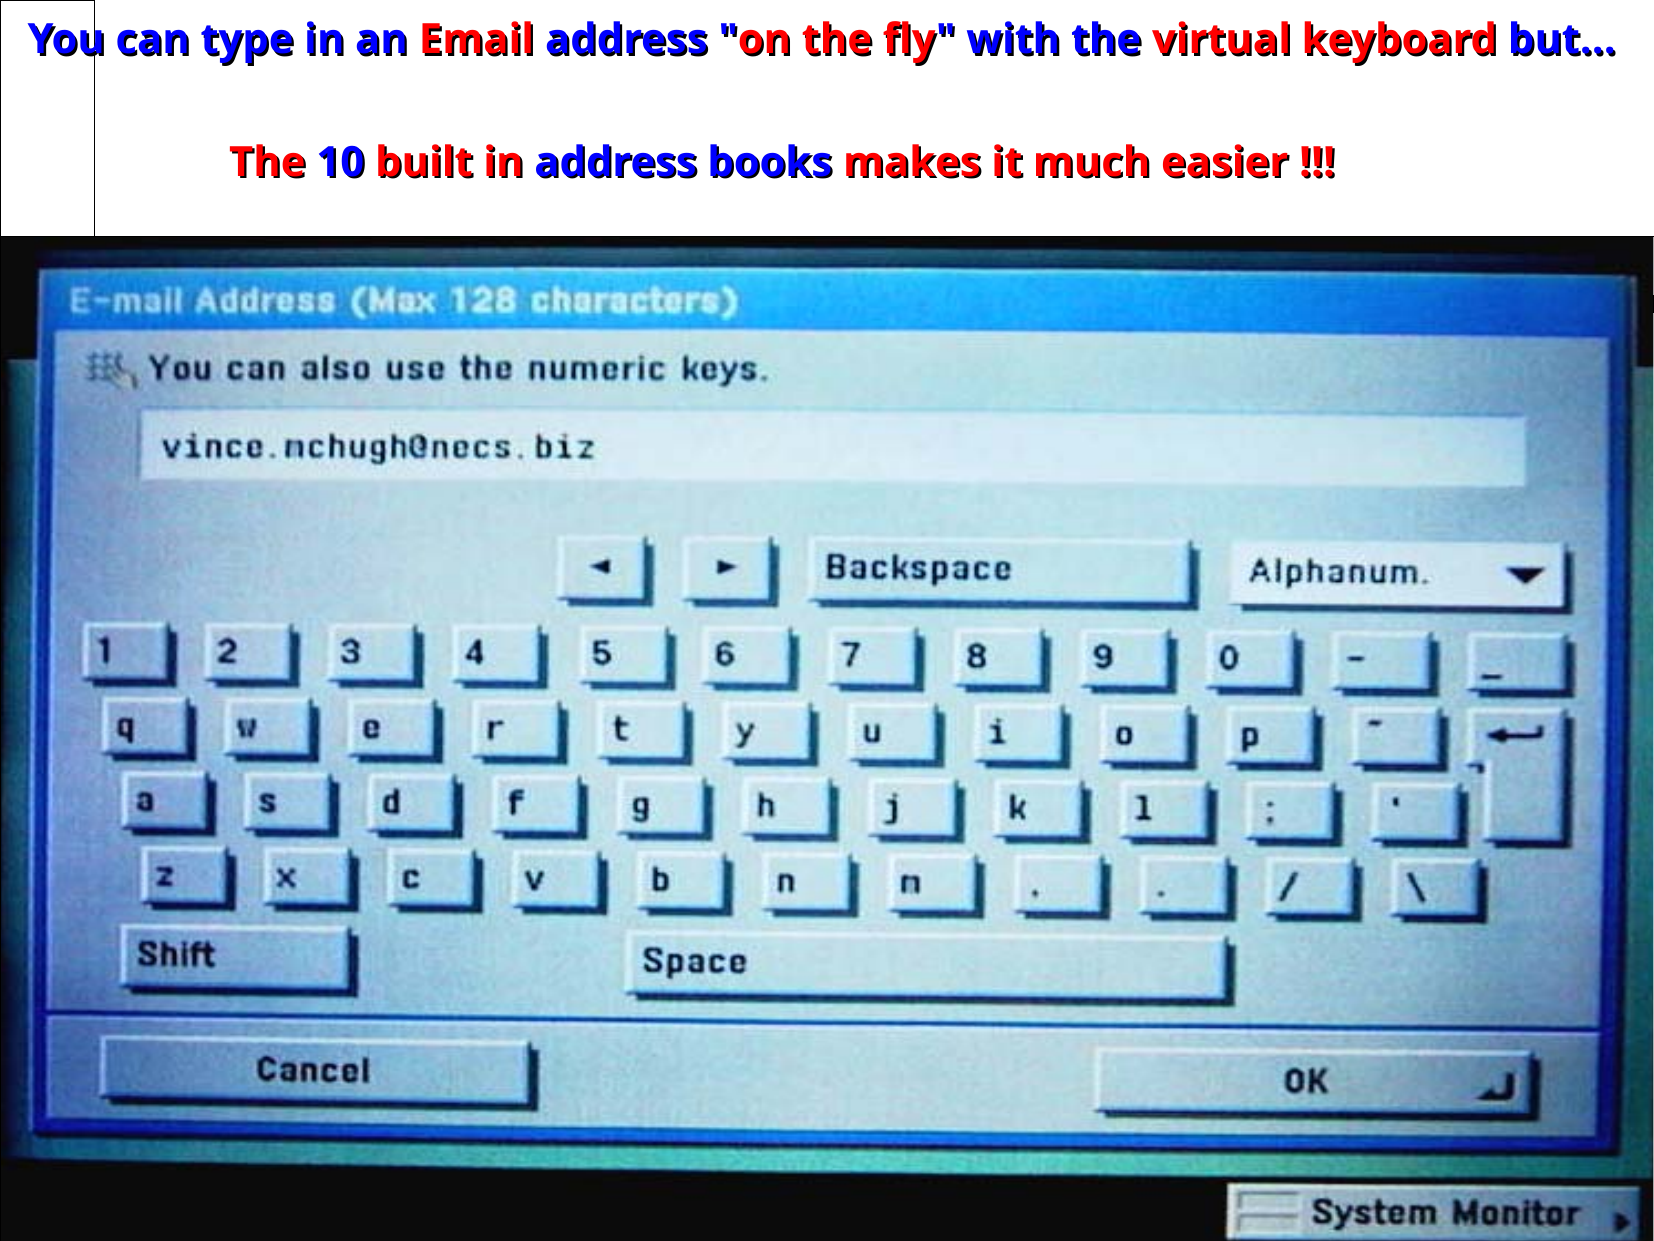

You can type in an Email address "on the fly" with the virtual keyboard but...
The 10 built in address books makes it much easier !!!